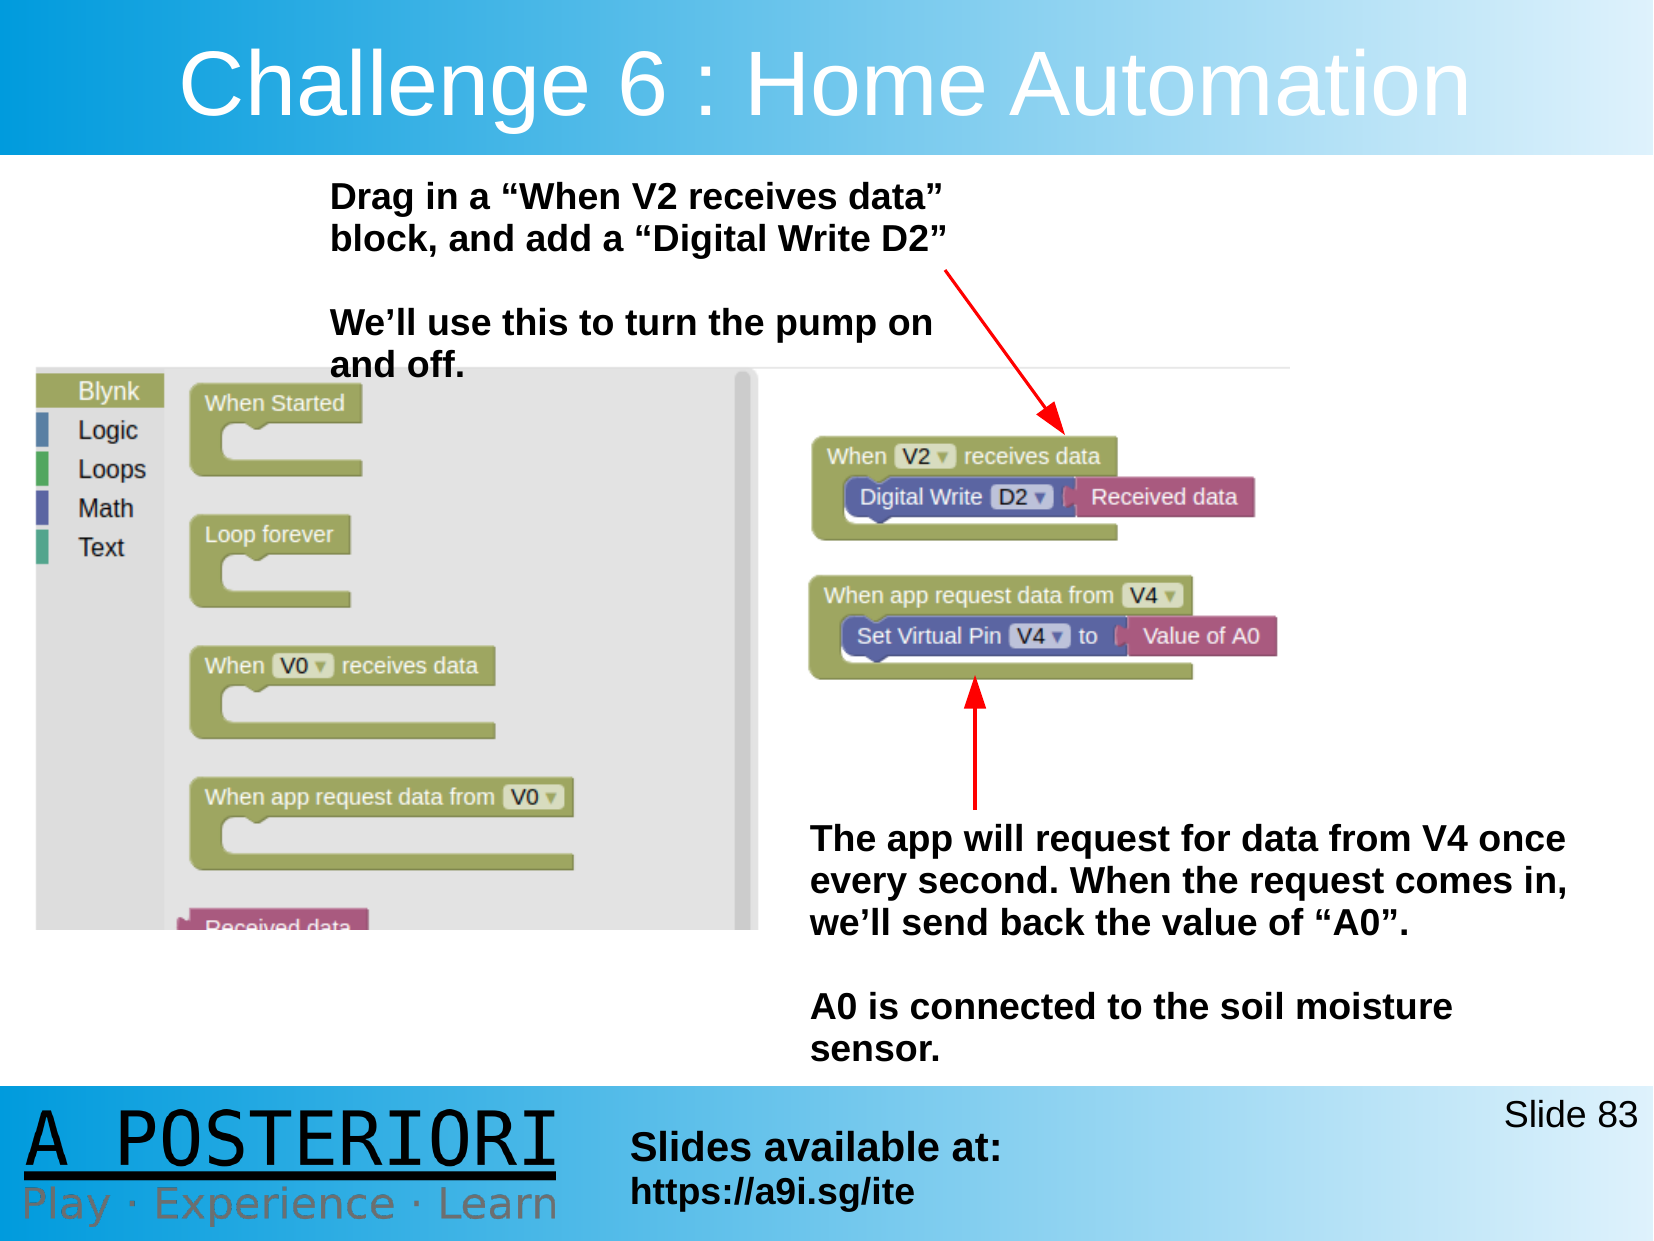

# Challenge 6 : Home Automation
Drag in a “When V2 receives data” block, and add a “Digital Write D2”
We’ll use this to turn the pump on and off.
The app will request for data from V4 once every second. When the request comes in, we’ll send back the value of “A0”.
A0 is connected to the soil moisture sensor.